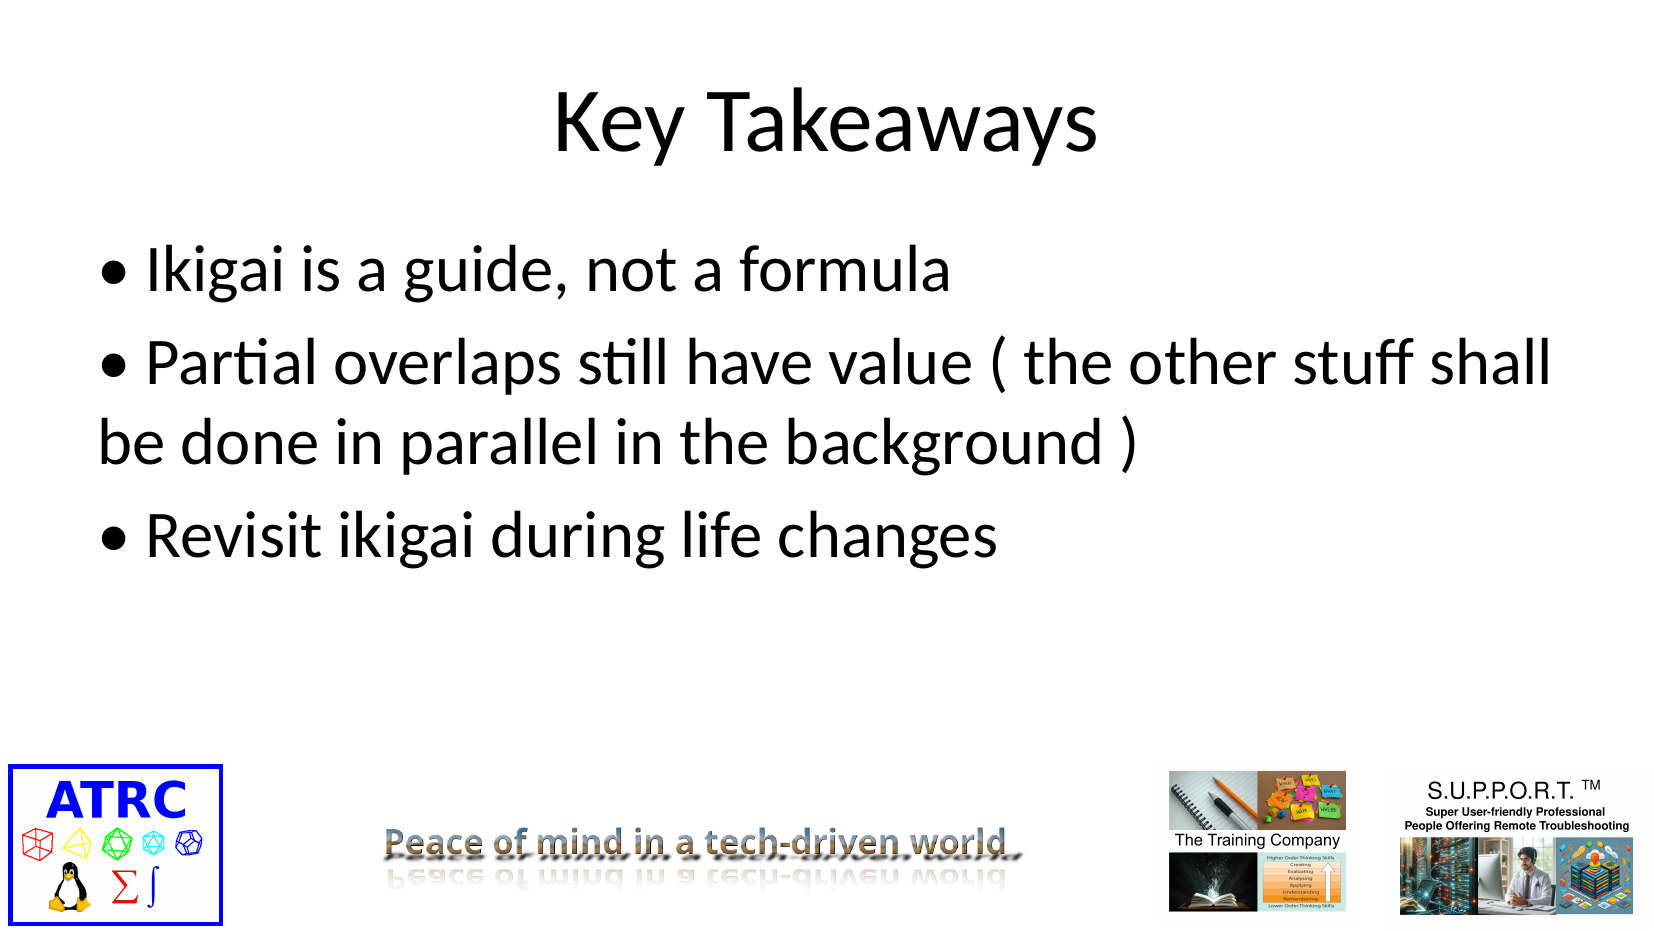

# Key Takeaways
• Ikigai is a guide, not a formula
• Partial overlaps still have value ( the other stuff shall be done in parallel in the background )
• Revisit ikigai during life changes